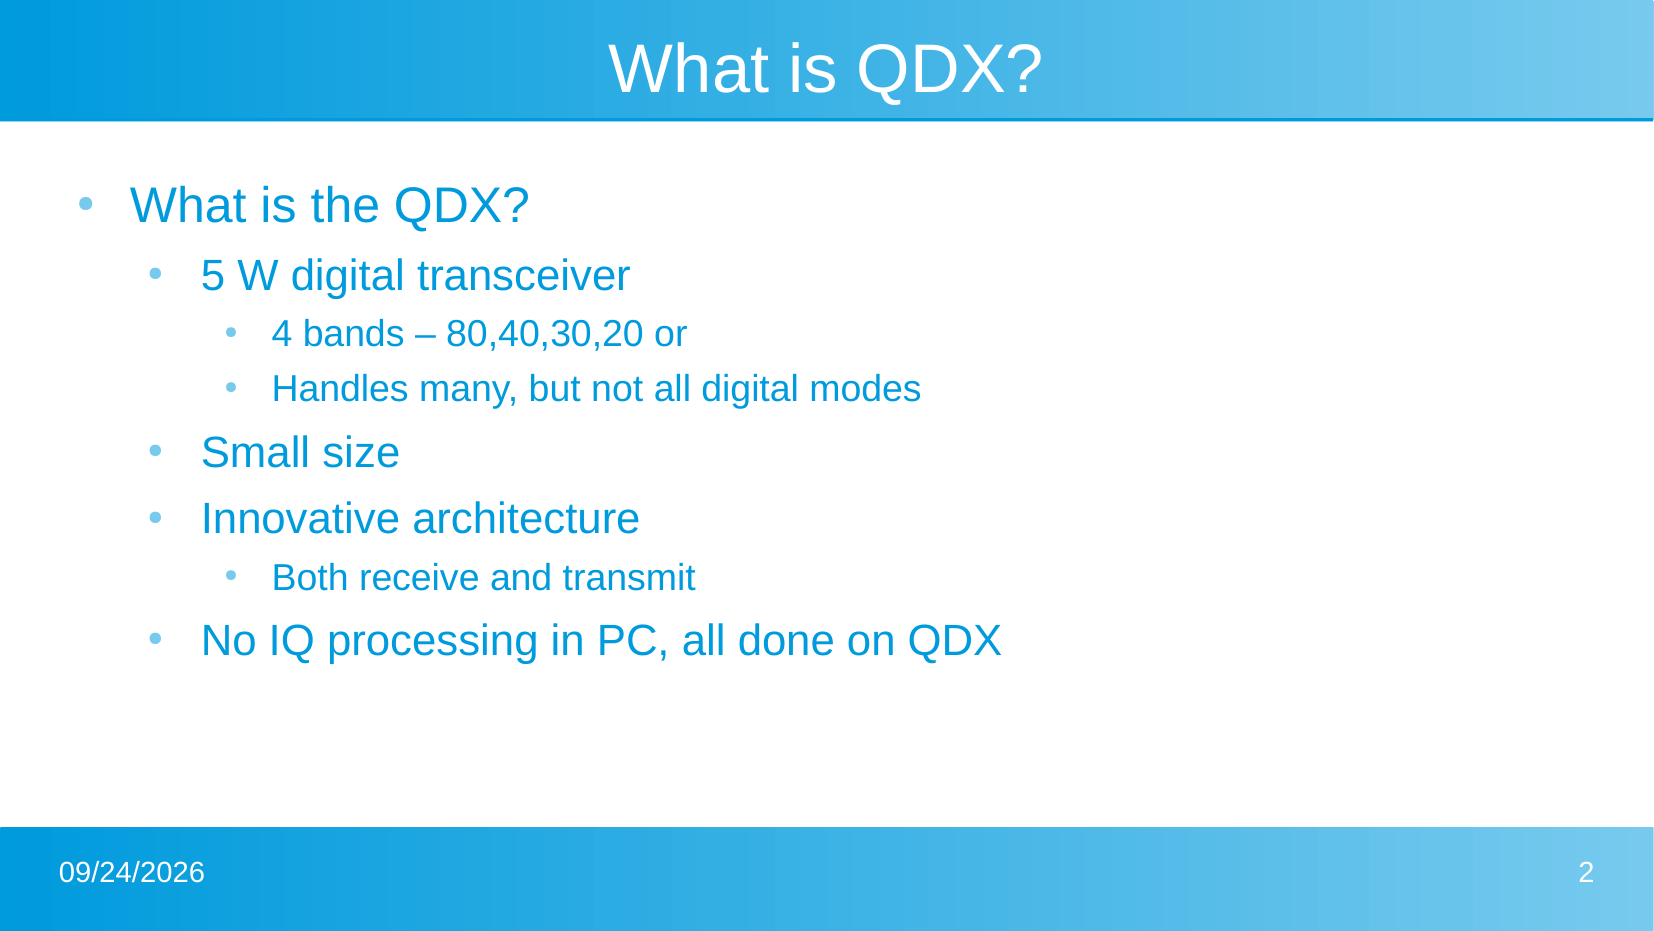

# What is QDX?
What is the QDX?
5 W digital transceiver
4 bands – 80,40,30,20 or
Handles many, but not all digital modes
Small size
Innovative architecture
Both receive and transmit
No IQ processing in PC, all done on QDX
2